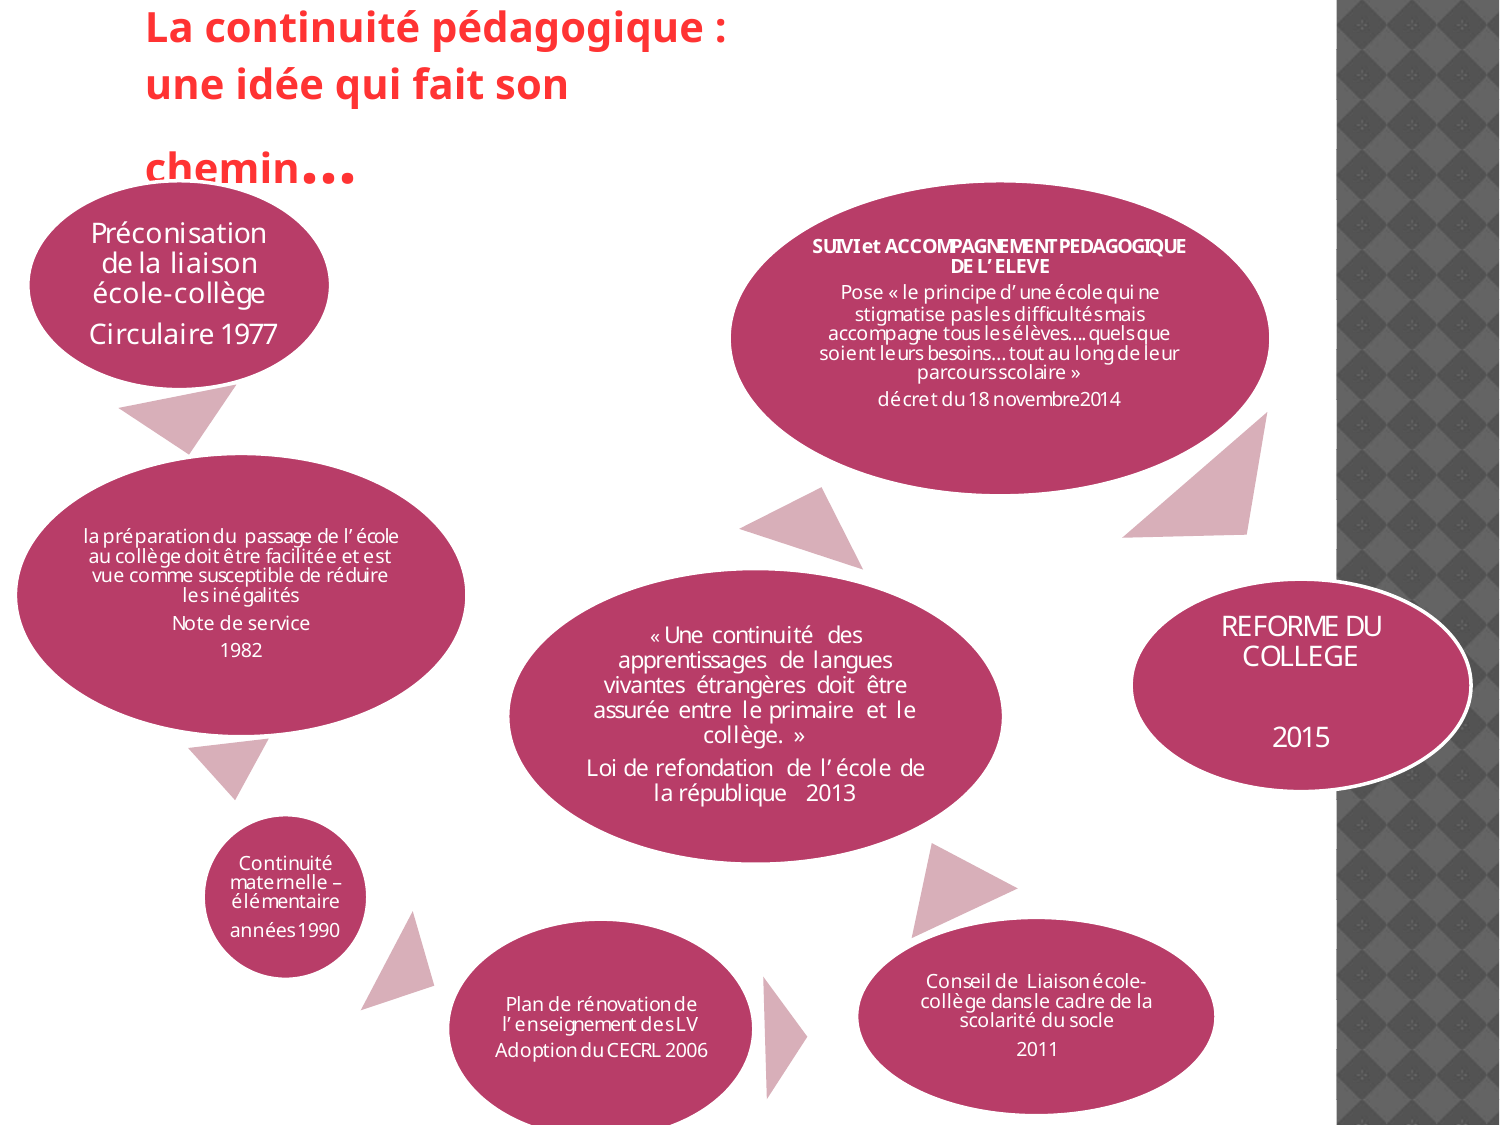

La continuité pédagogique :
une idée qui fait son chemin…
#